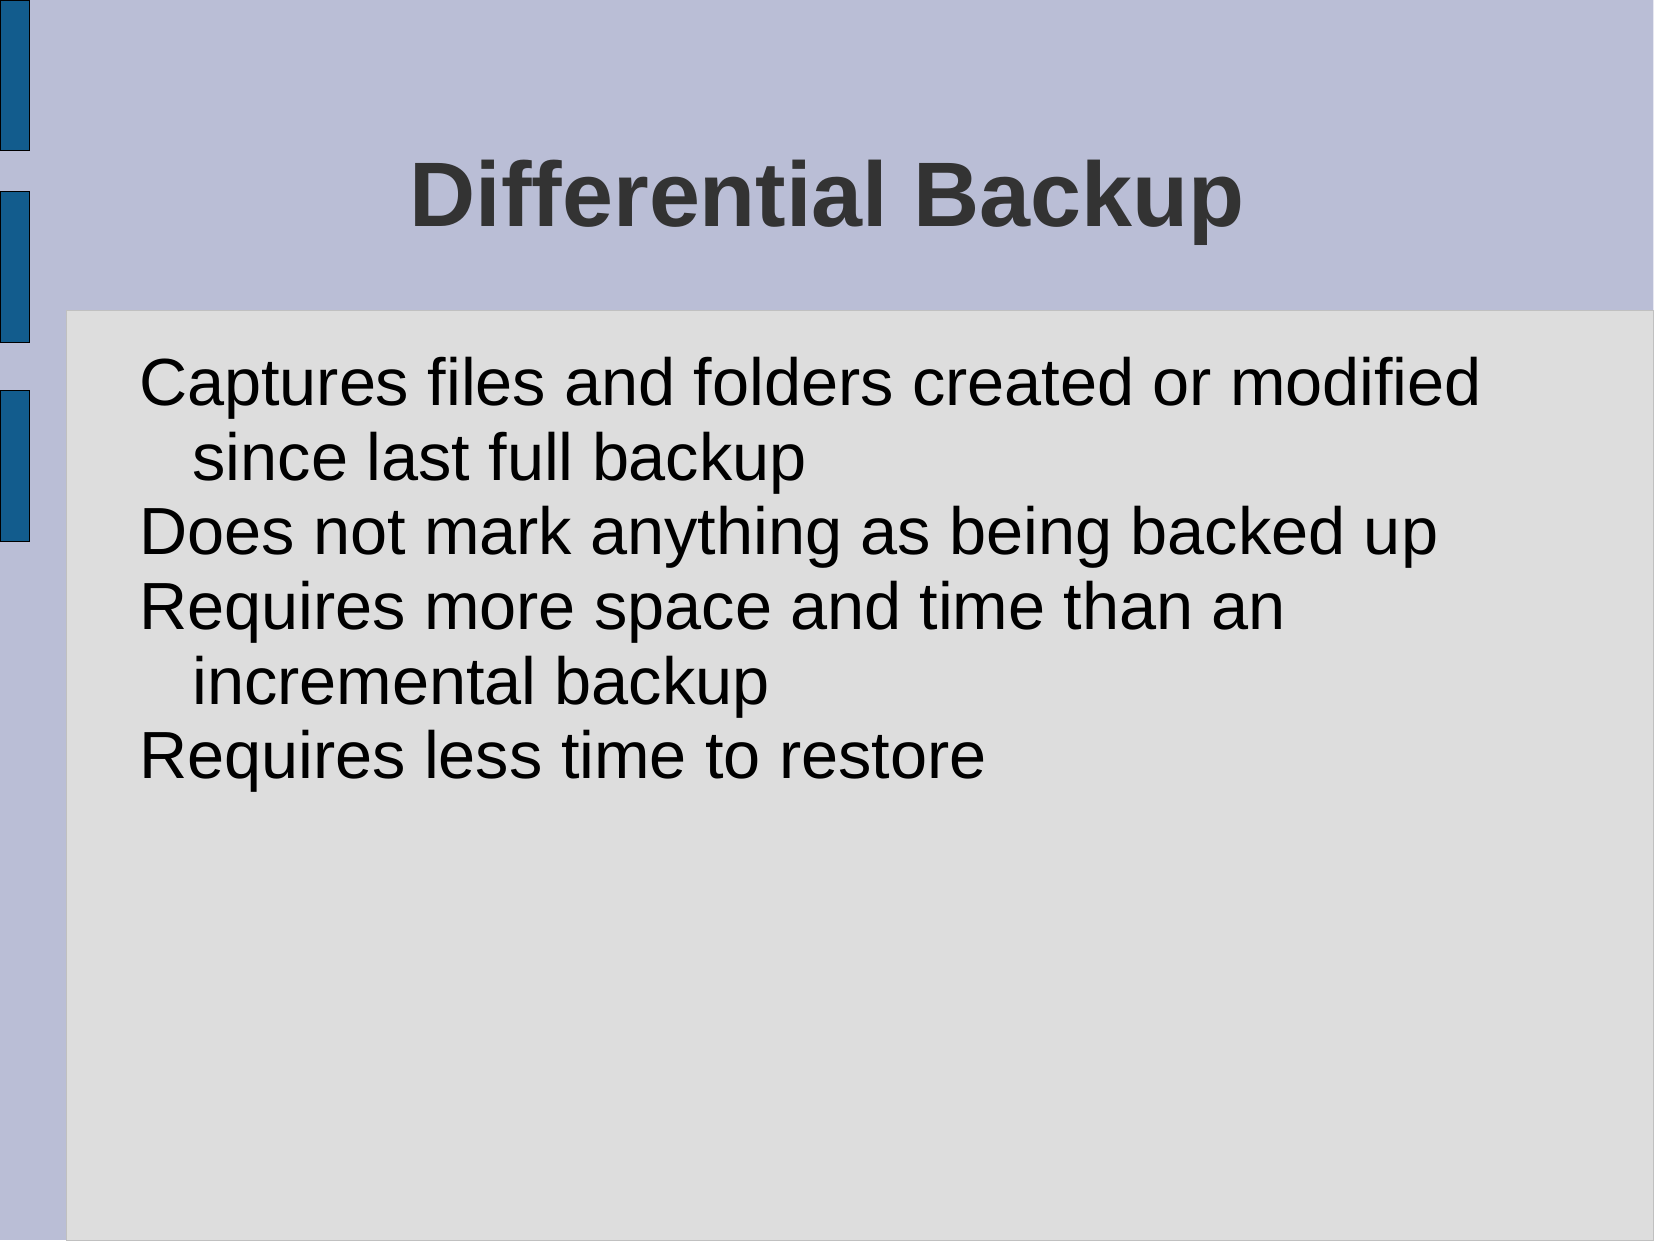

# Differential Backup
Captures files and folders created or modified since last full backup
Does not mark anything as being backed up
Requires more space and time than an incremental backup
Requires less time to restore